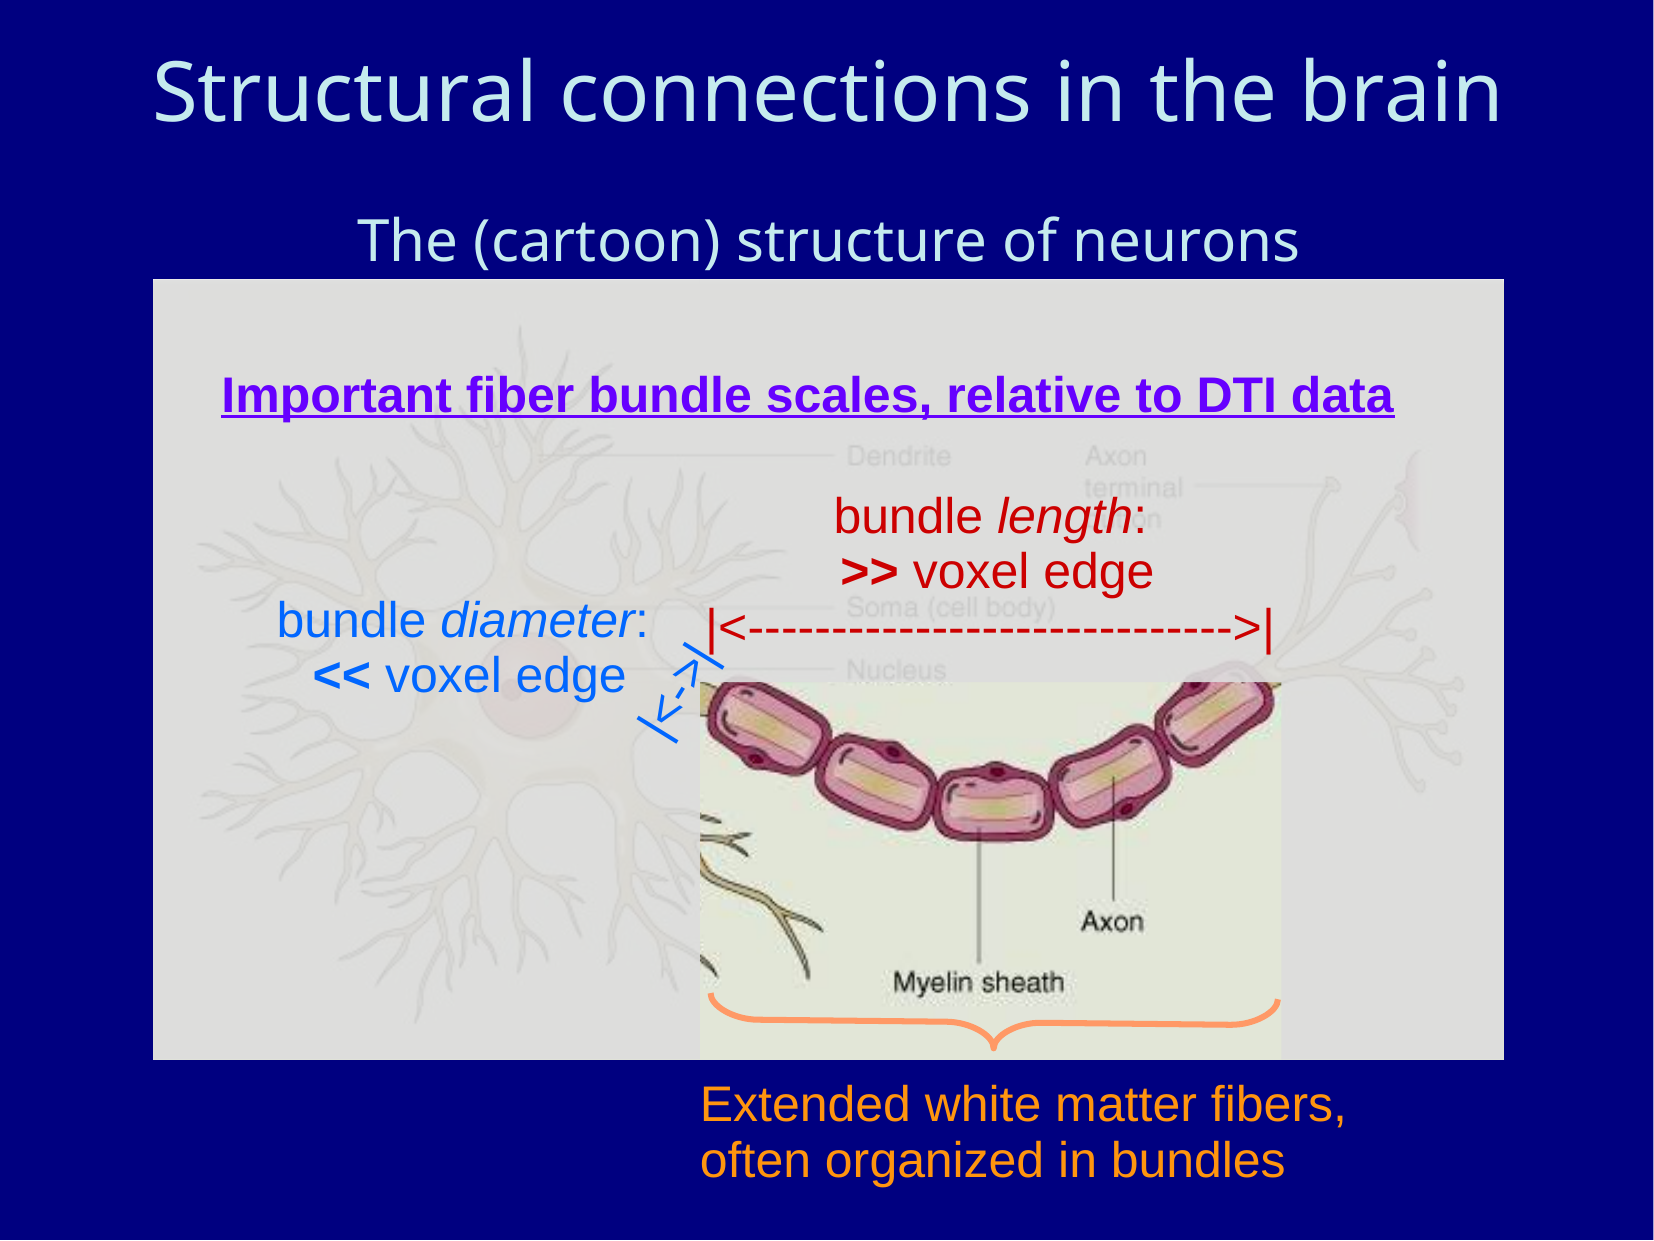

# Structural connections in the brain
The (cartoon) structure of neurons
Important fiber bundle scales, relative to DTI data
bundle length:
 >> voxel edge
|<----------------------------->|
bundle diameter:
<< voxel edge
|<->|
Extended white matter fibers,
often organized in bundles